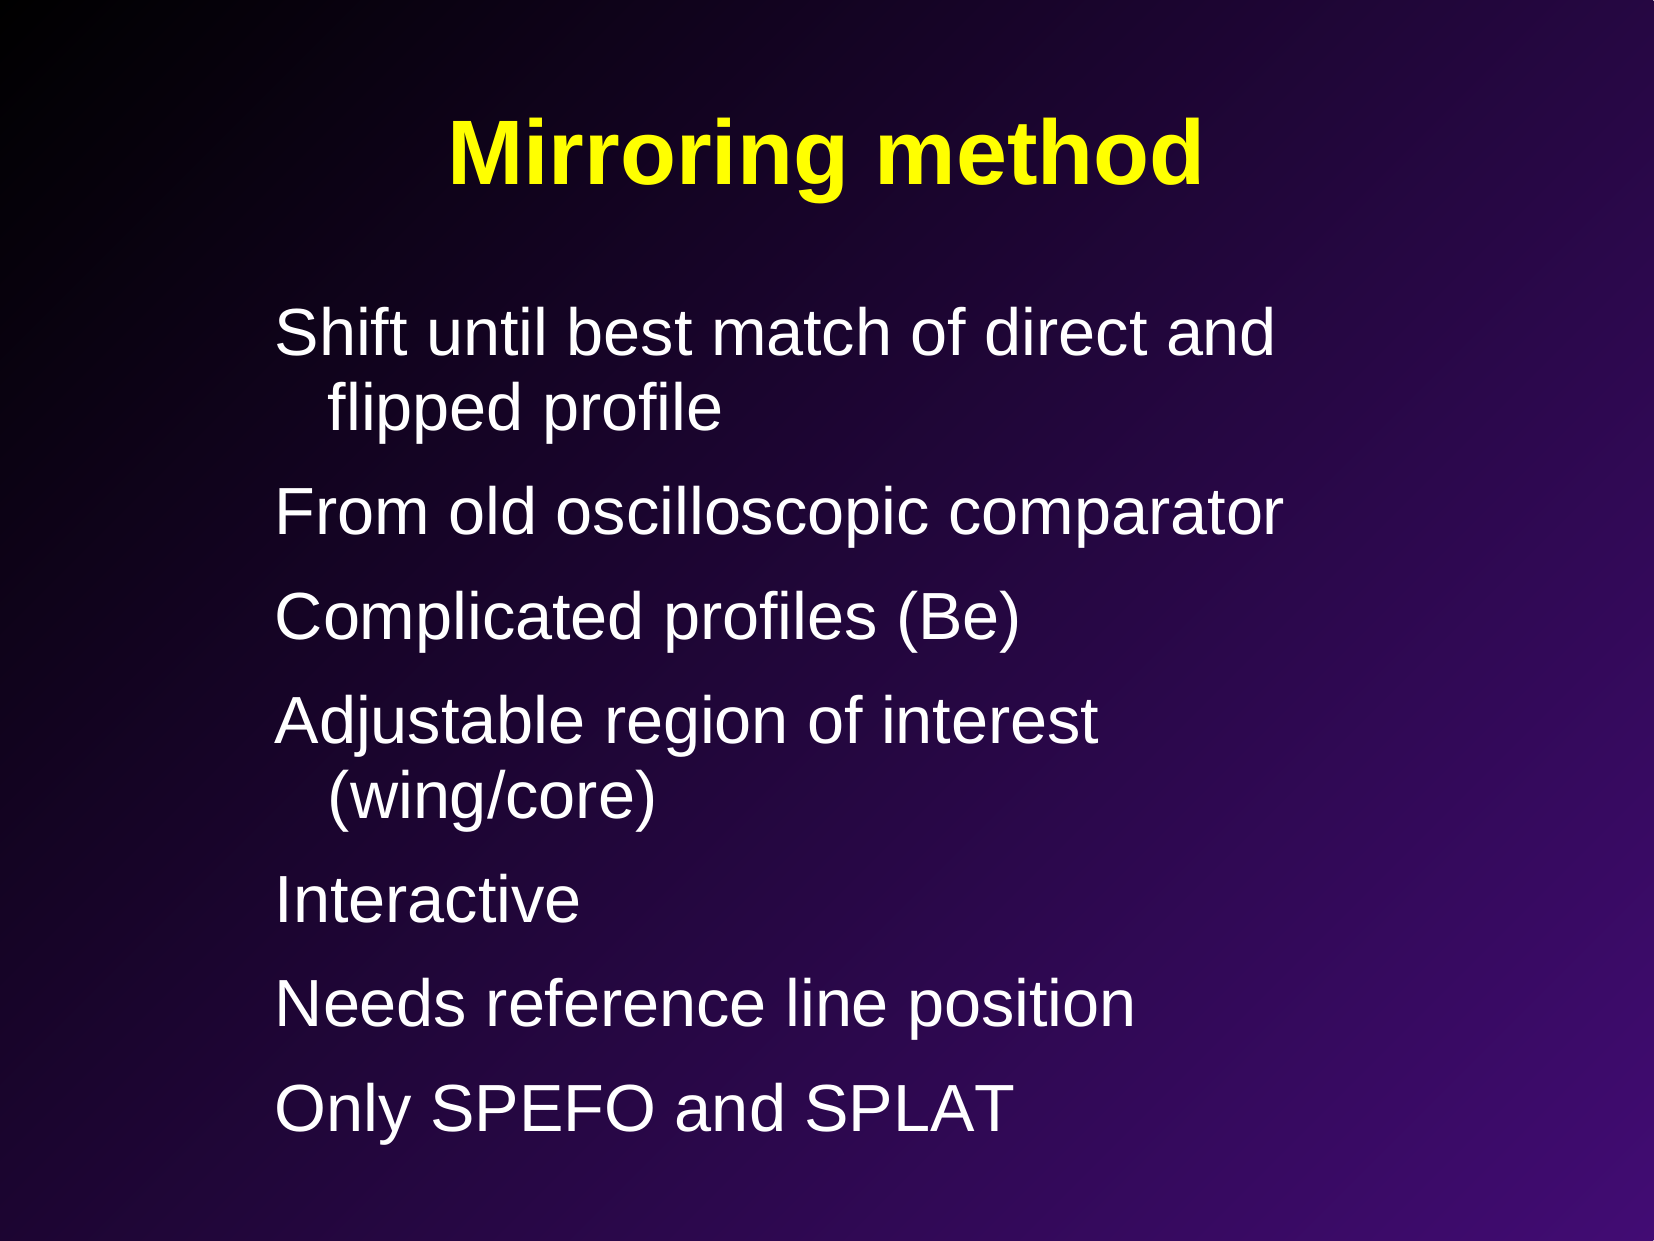

# Mirroring method
Shift until best match of direct and flipped profile
From old oscilloscopic comparator
Complicated profiles (Be)
Adjustable region of interest (wing/core)
Interactive
Needs reference line position
Only SPEFO and SPLAT